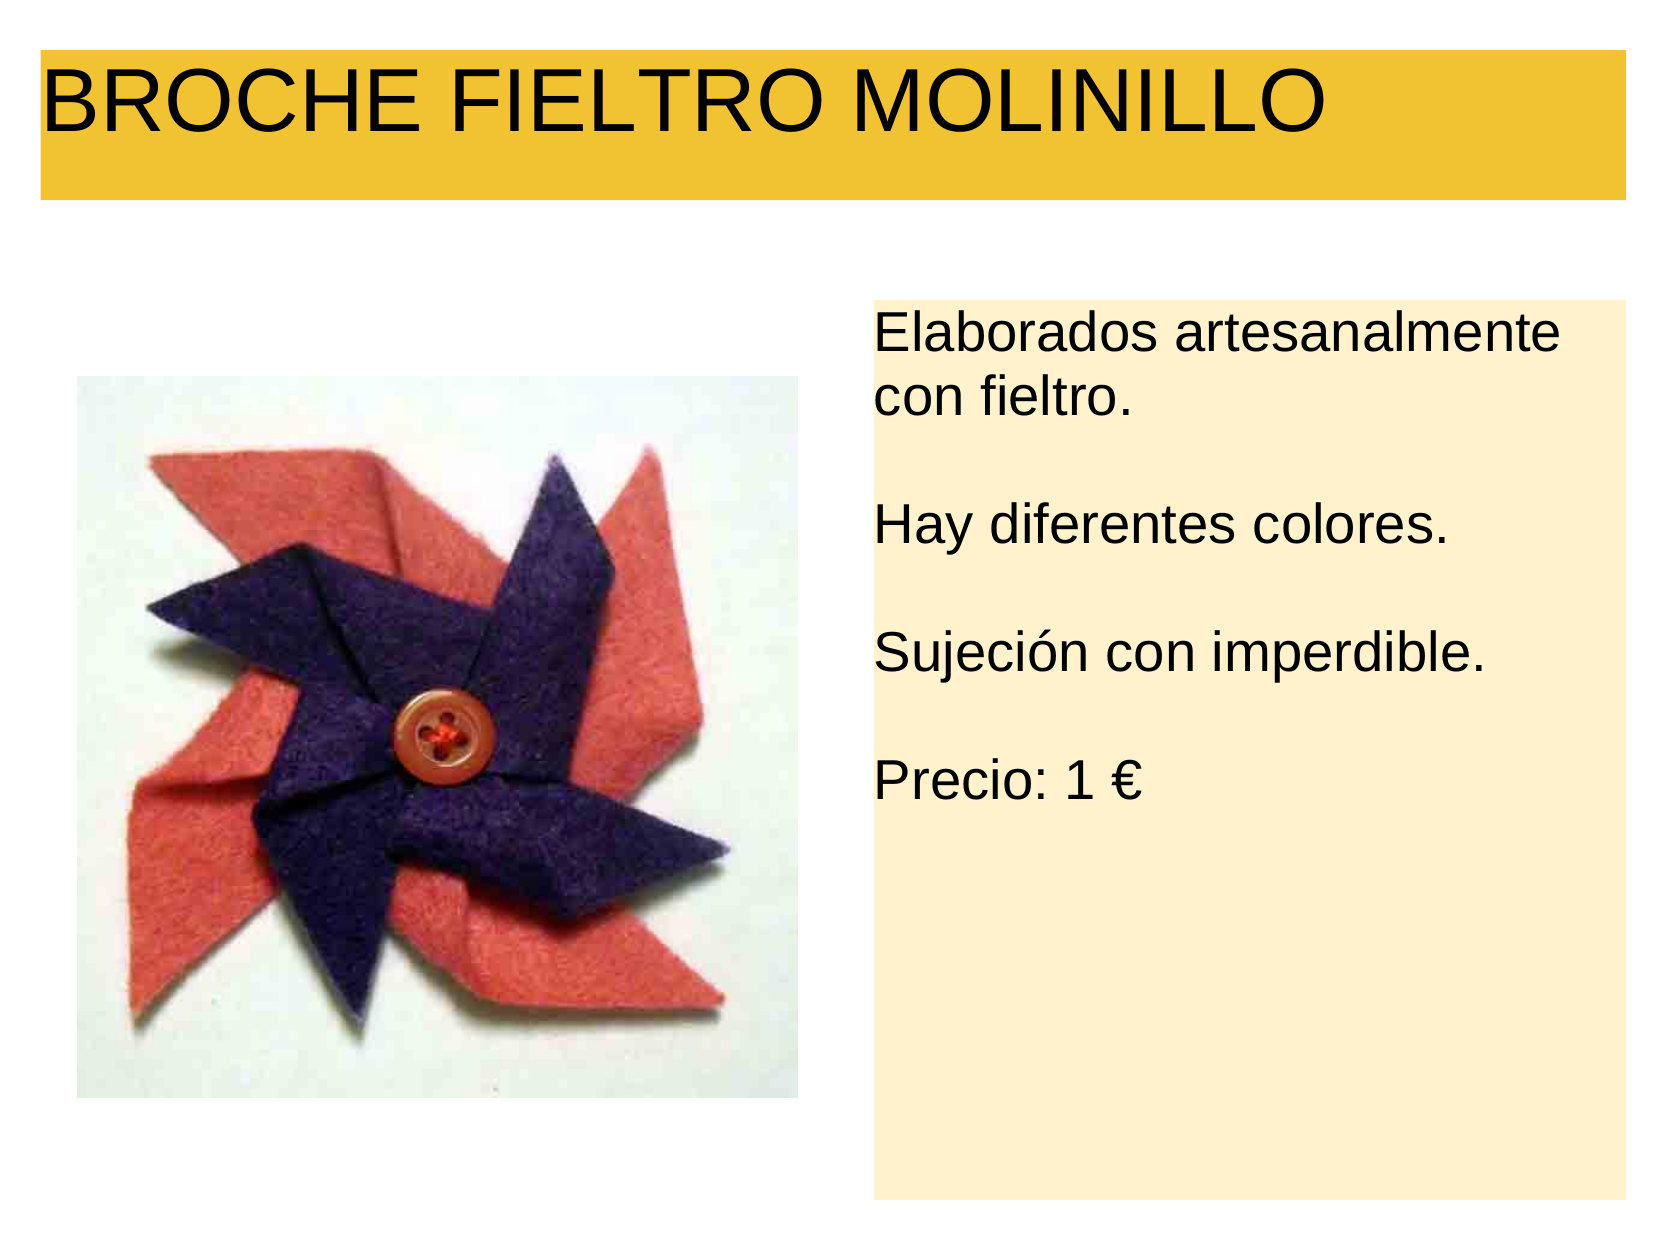

# BROCHE FIELTRO MOLINILLO
Elaborados artesanalmente con fieltro.
Hay diferentes colores.
Sujeción con imperdible.
Precio: 1 €